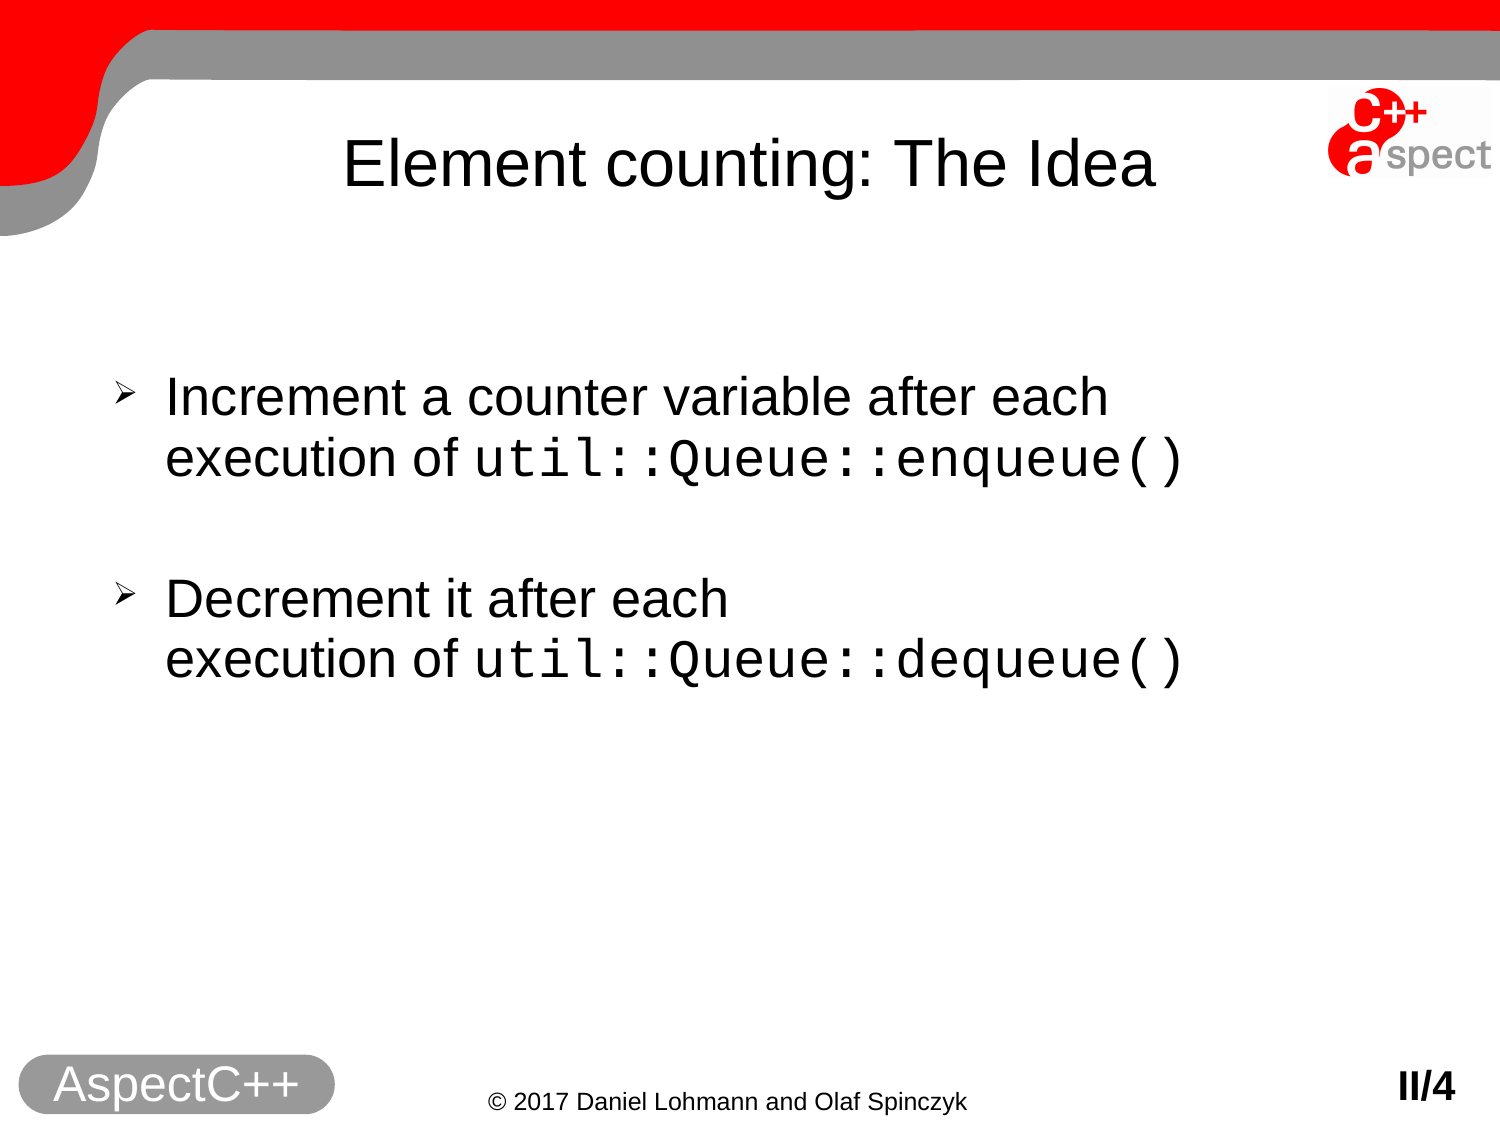

# Element counting: The Idea
Increment a counter variable after each
execution of util::Queue::enqueue()
Decrement it after each
execution of util::Queue::dequeue()